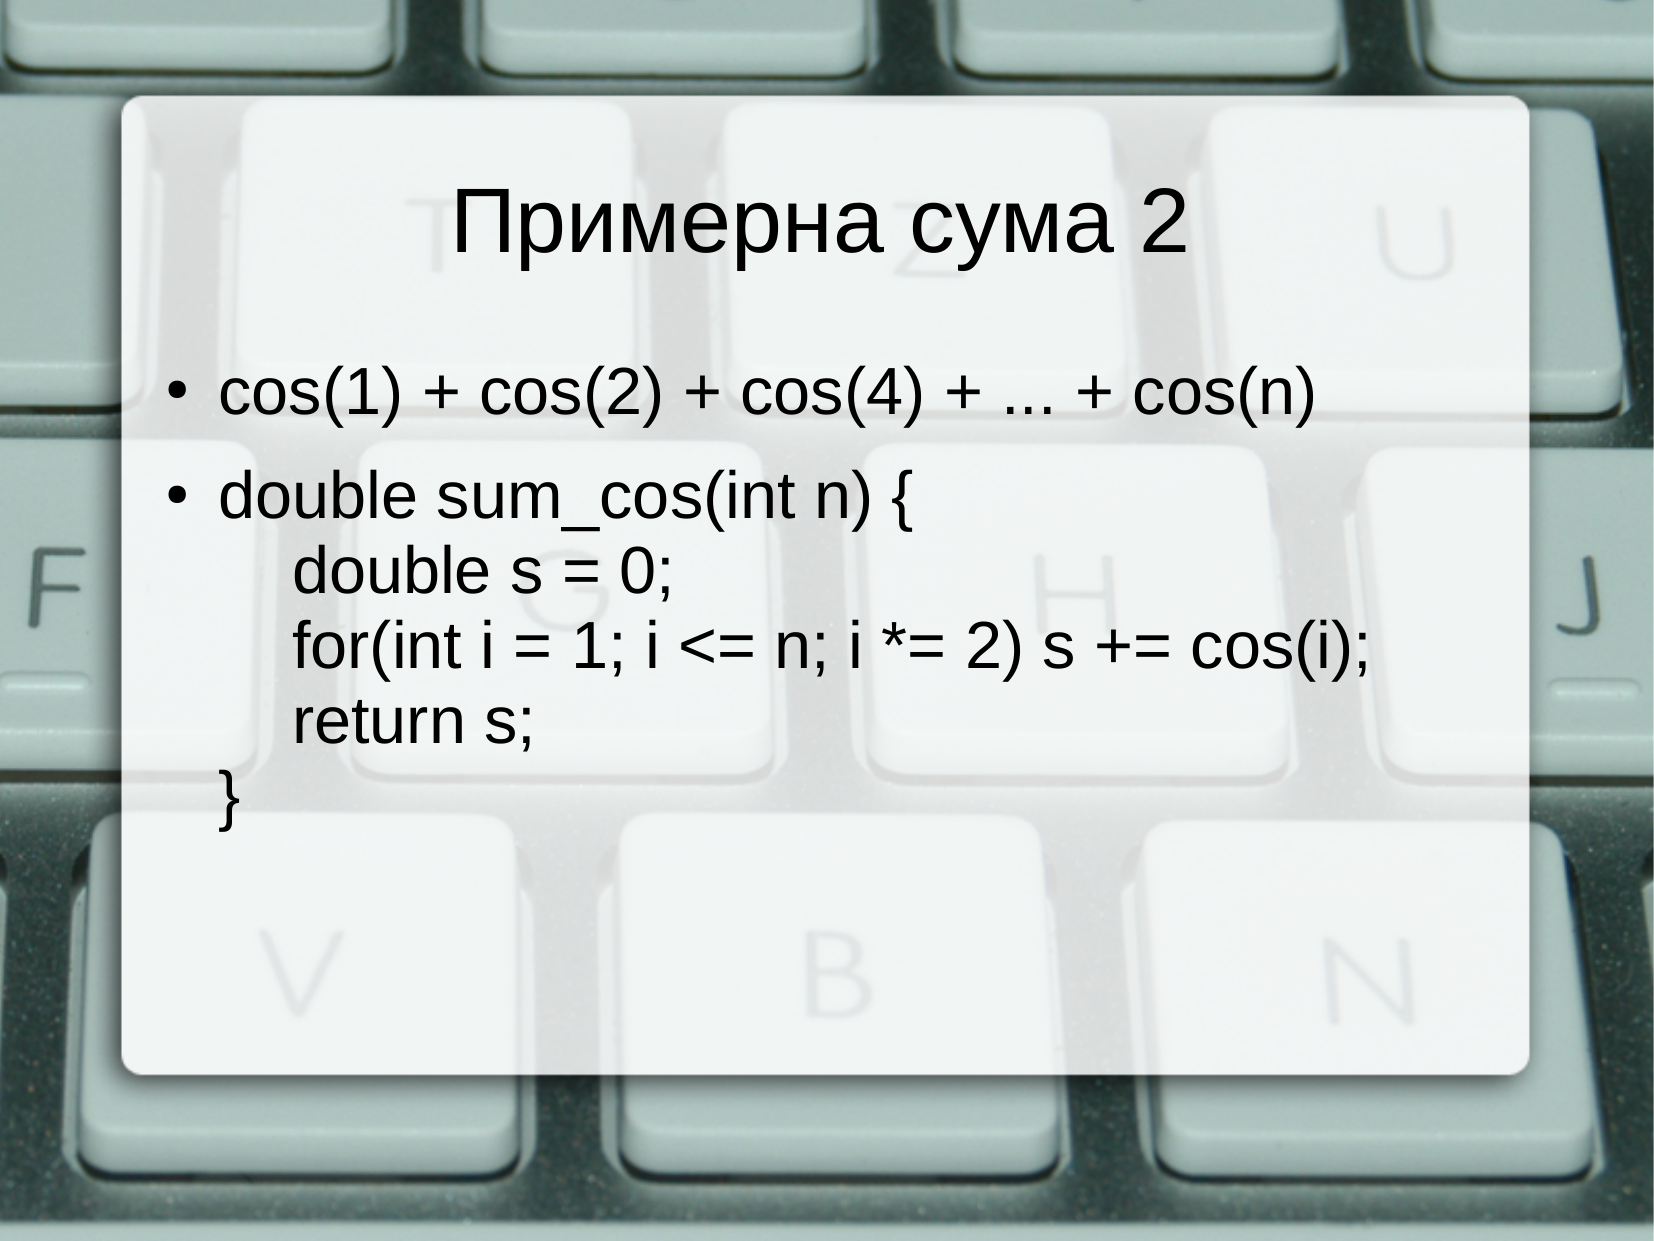

# Примерна сума 2
cos(1) + cos(2) + cos(4) + ... + cos(n)
double sum_cos(int n) {
	double s = 0;
	for(int i = 1; i <= n; i *= 2) s += cos(i);
	return s;
}